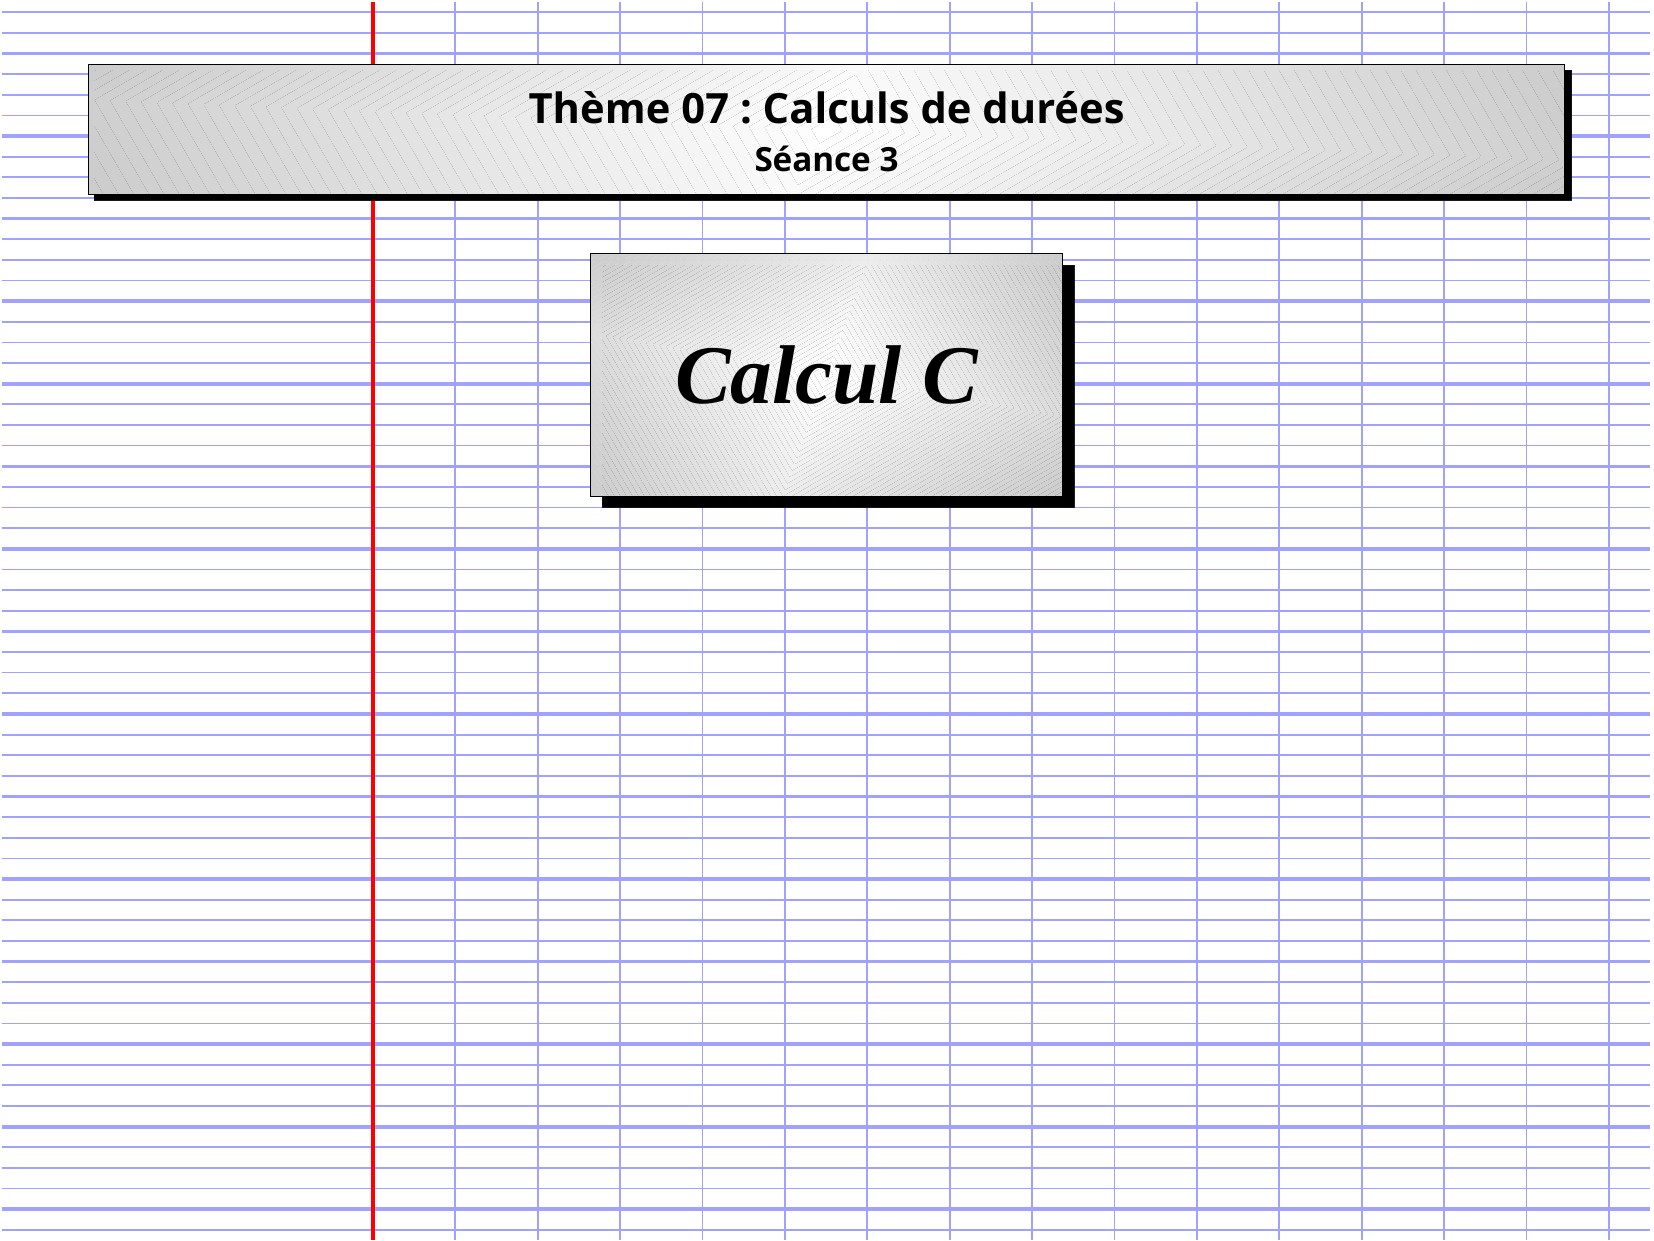

Thème XX : Xxxxxxxxxxxxxxxxxxxxxxxxxxxxxx
Séance x
Thème XX : Xxxxxxxxxxxxxxxxxxxxxxxxxxxxxx
Séance x
Thème 07 : Calculs de durées
Séance 1
Thème 07 : Calculs de durées
Séance 2
Thème 07 : Calculs de durées
Séance 3
Calcul C